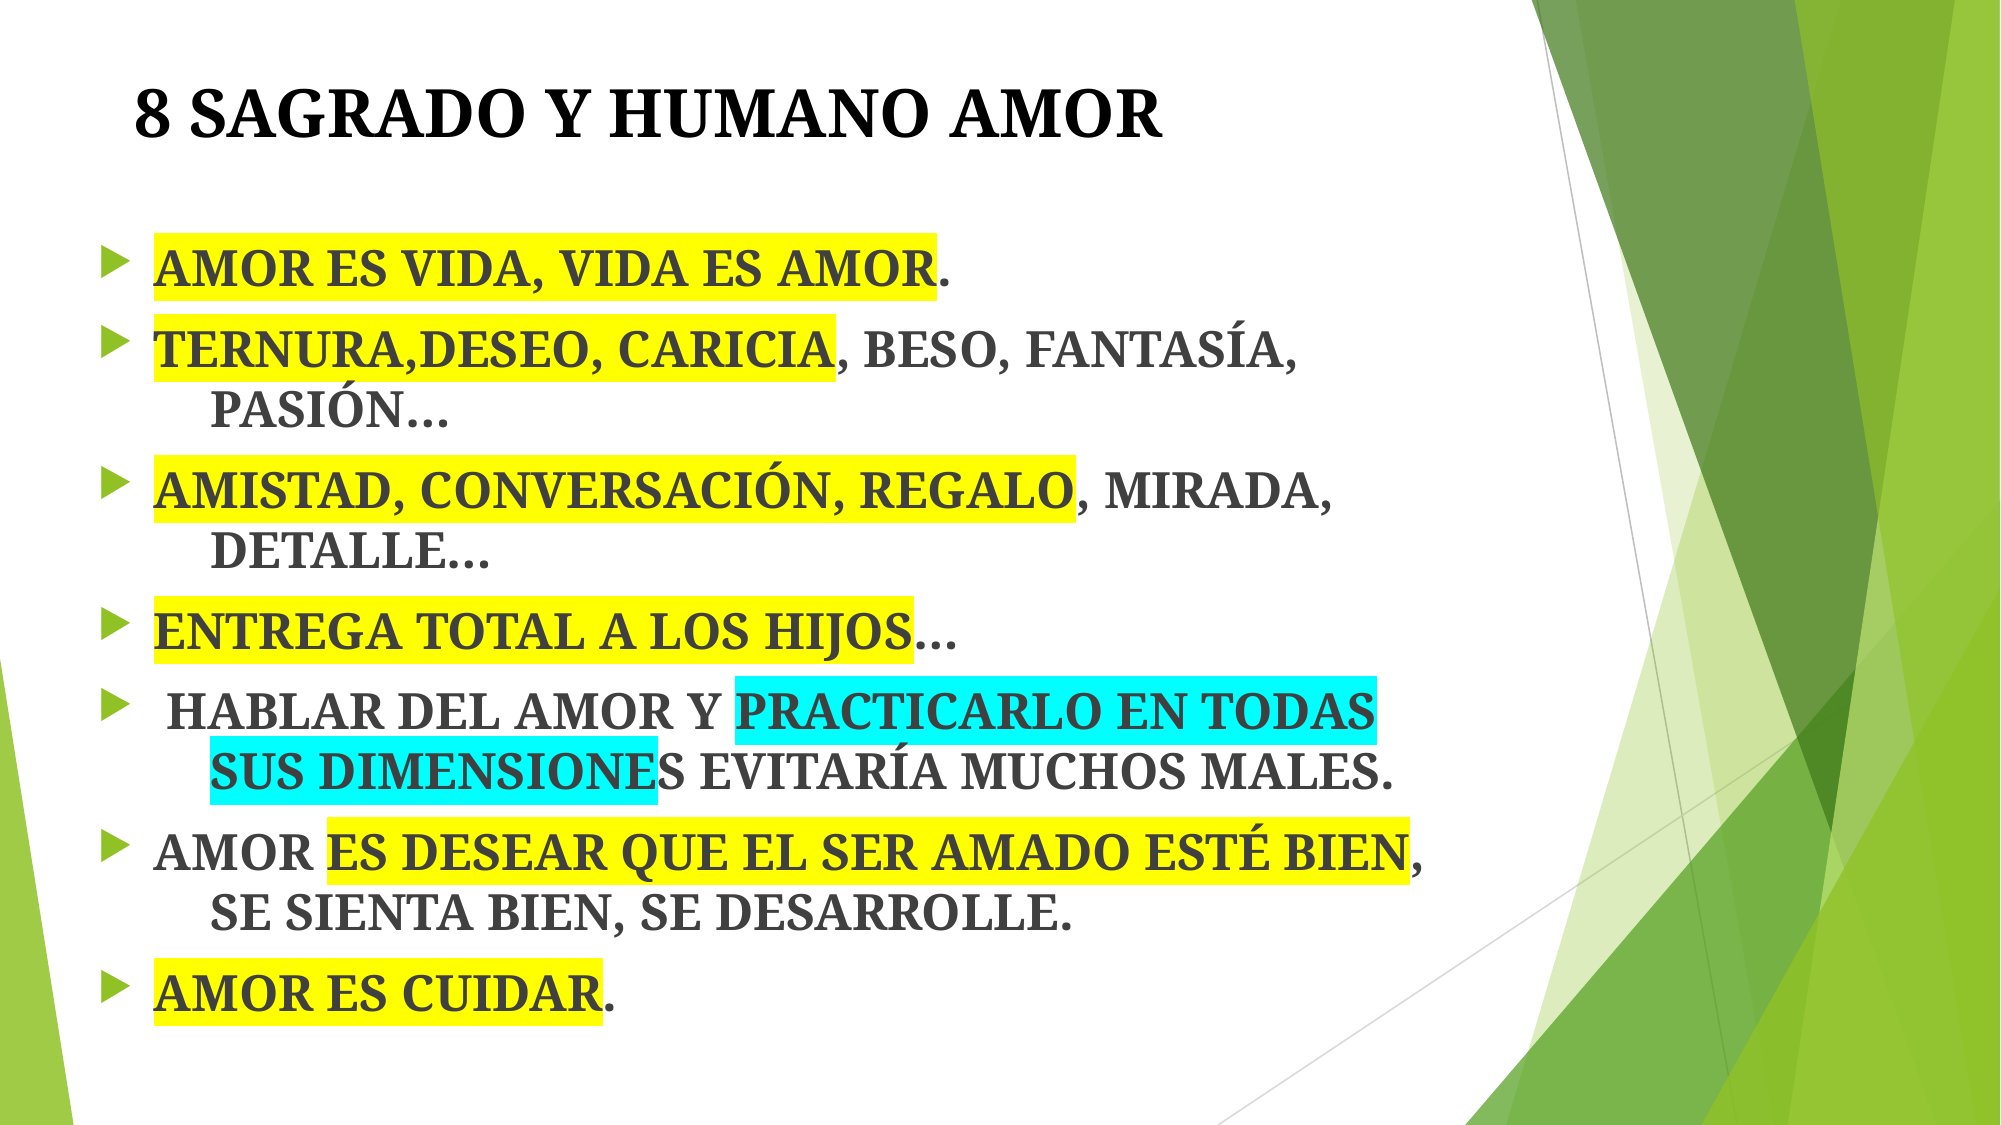

# 8 SAGRADO Y HUMANO AMOR
AMOR ES VIDA, VIDA ES AMOR.
TERNURA,DESEO, CARICIA, BESO, FANTASÍA, PASIÓN…
AMISTAD, CONVERSACIÓN, REGALO, MIRADA, DETALLE…
ENTREGA TOTAL A LOS HIJOS…
 HABLAR DEL AMOR Y PRACTICARLO EN TODAS SUS DIMENSIONES EVITARÍA MUCHOS MALES.
AMOR ES DESEAR QUE EL SER AMADO ESTÉ BIEN, SE SIENTA BIEN, SE DESARROLLE.
AMOR ES CUIDAR.